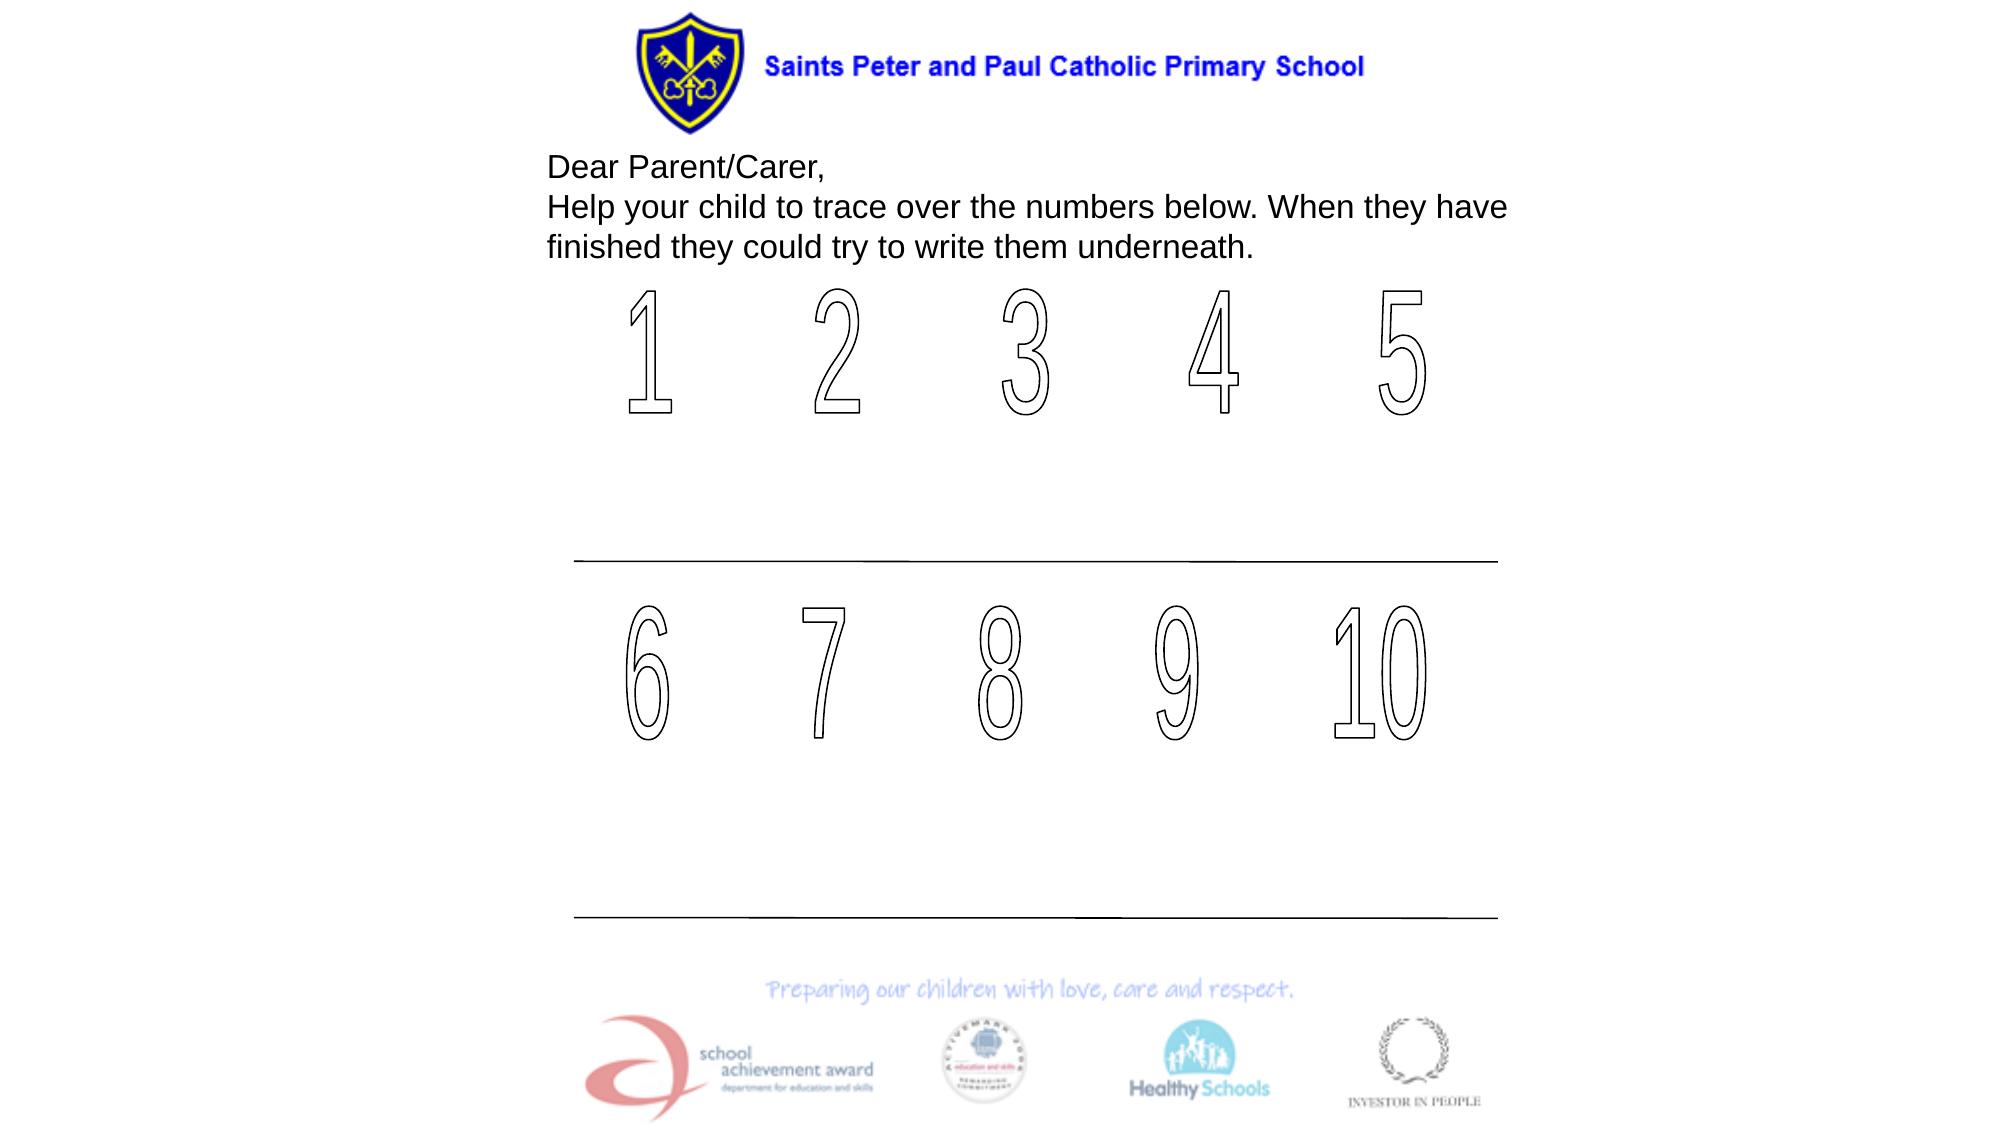

Dear Parent/Carer,
Help your child to trace over the numbers below. When they have finished they could try to write them underneath.
1 2 3 4 5
6 7 8 9 10